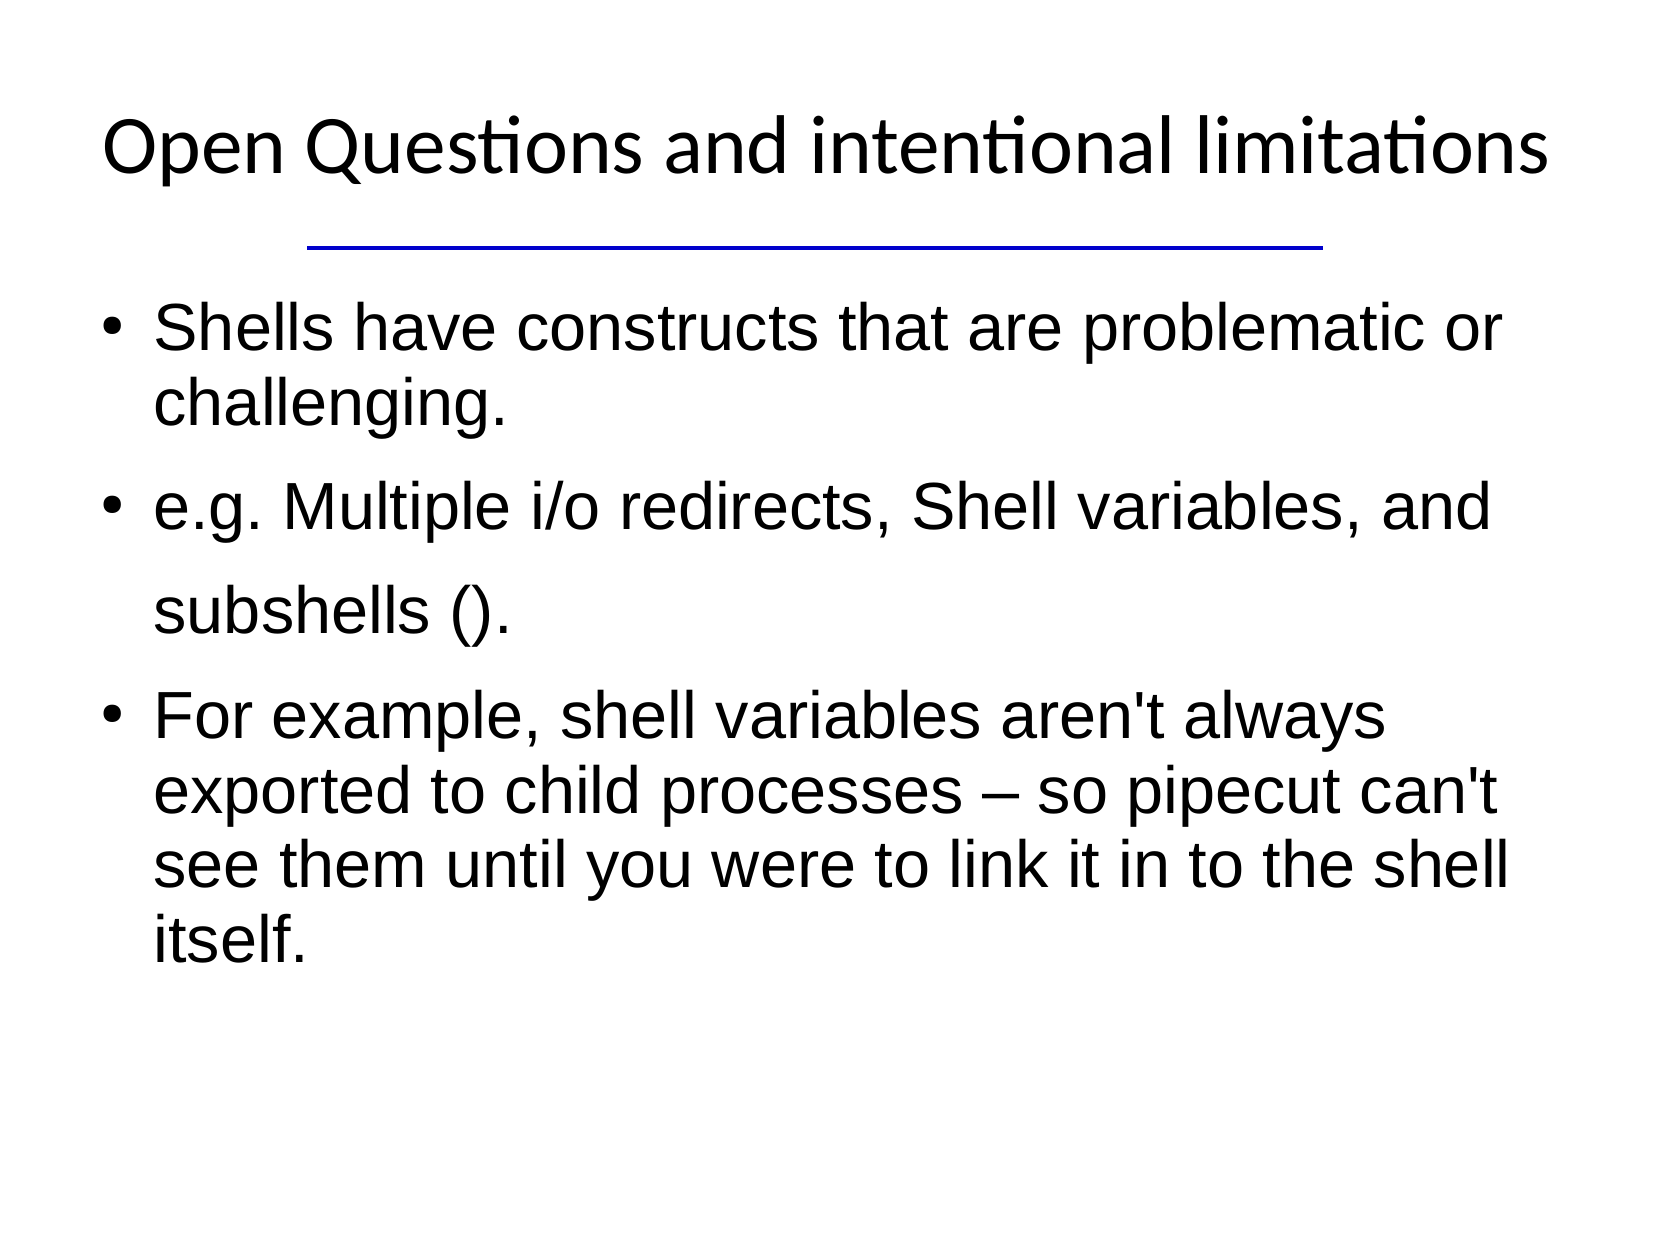

# Open Questions and intentional limitations
Shells have constructs that are problematic or challenging.
e.g. Multiple i/o redirects, Shell variables, and
subshells ().
For example, shell variables aren't always exported to child processes – so pipecut can't see them until you were to link it in to the shell itself.